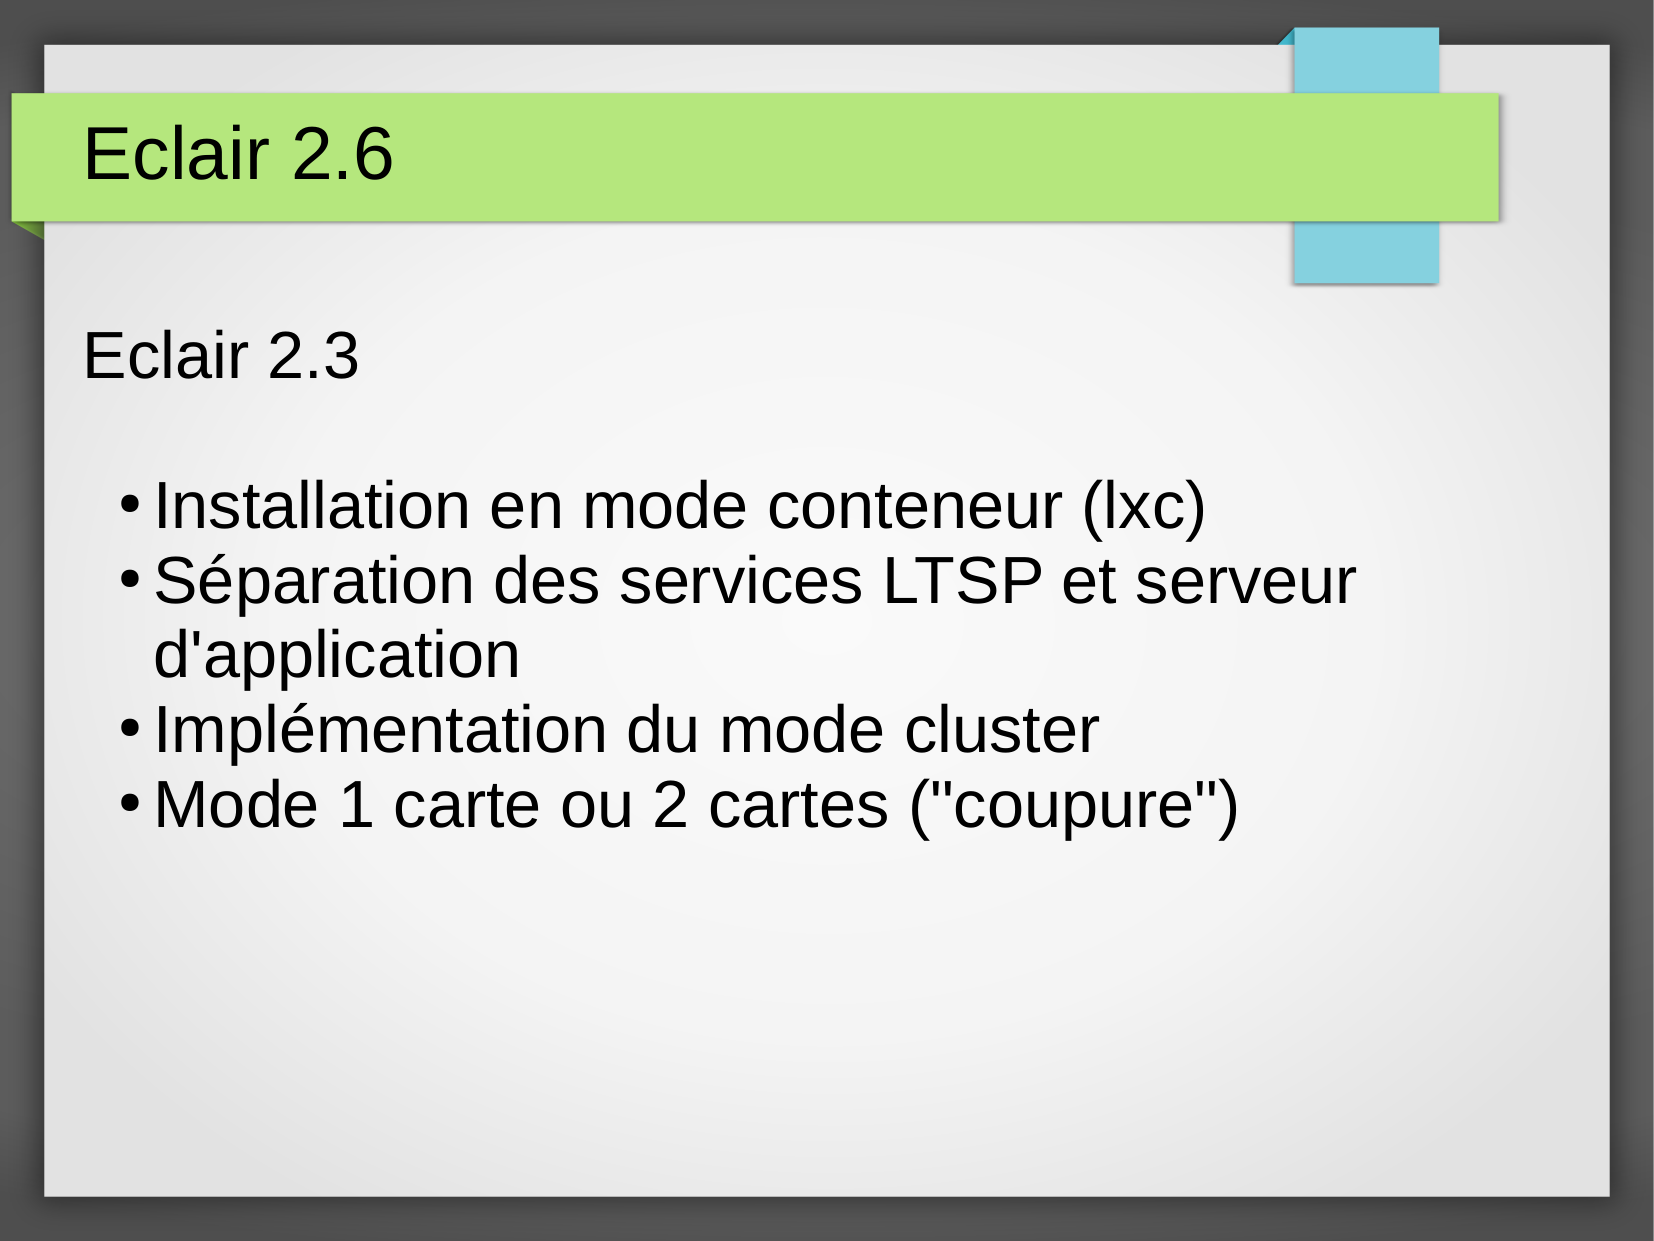

# Eclair 2.6
Eclair 2.3
Installation en mode conteneur (lxc)
Séparation des services LTSP et serveur d'application
Implémentation du mode cluster
Mode 1 carte ou 2 cartes ("coupure")